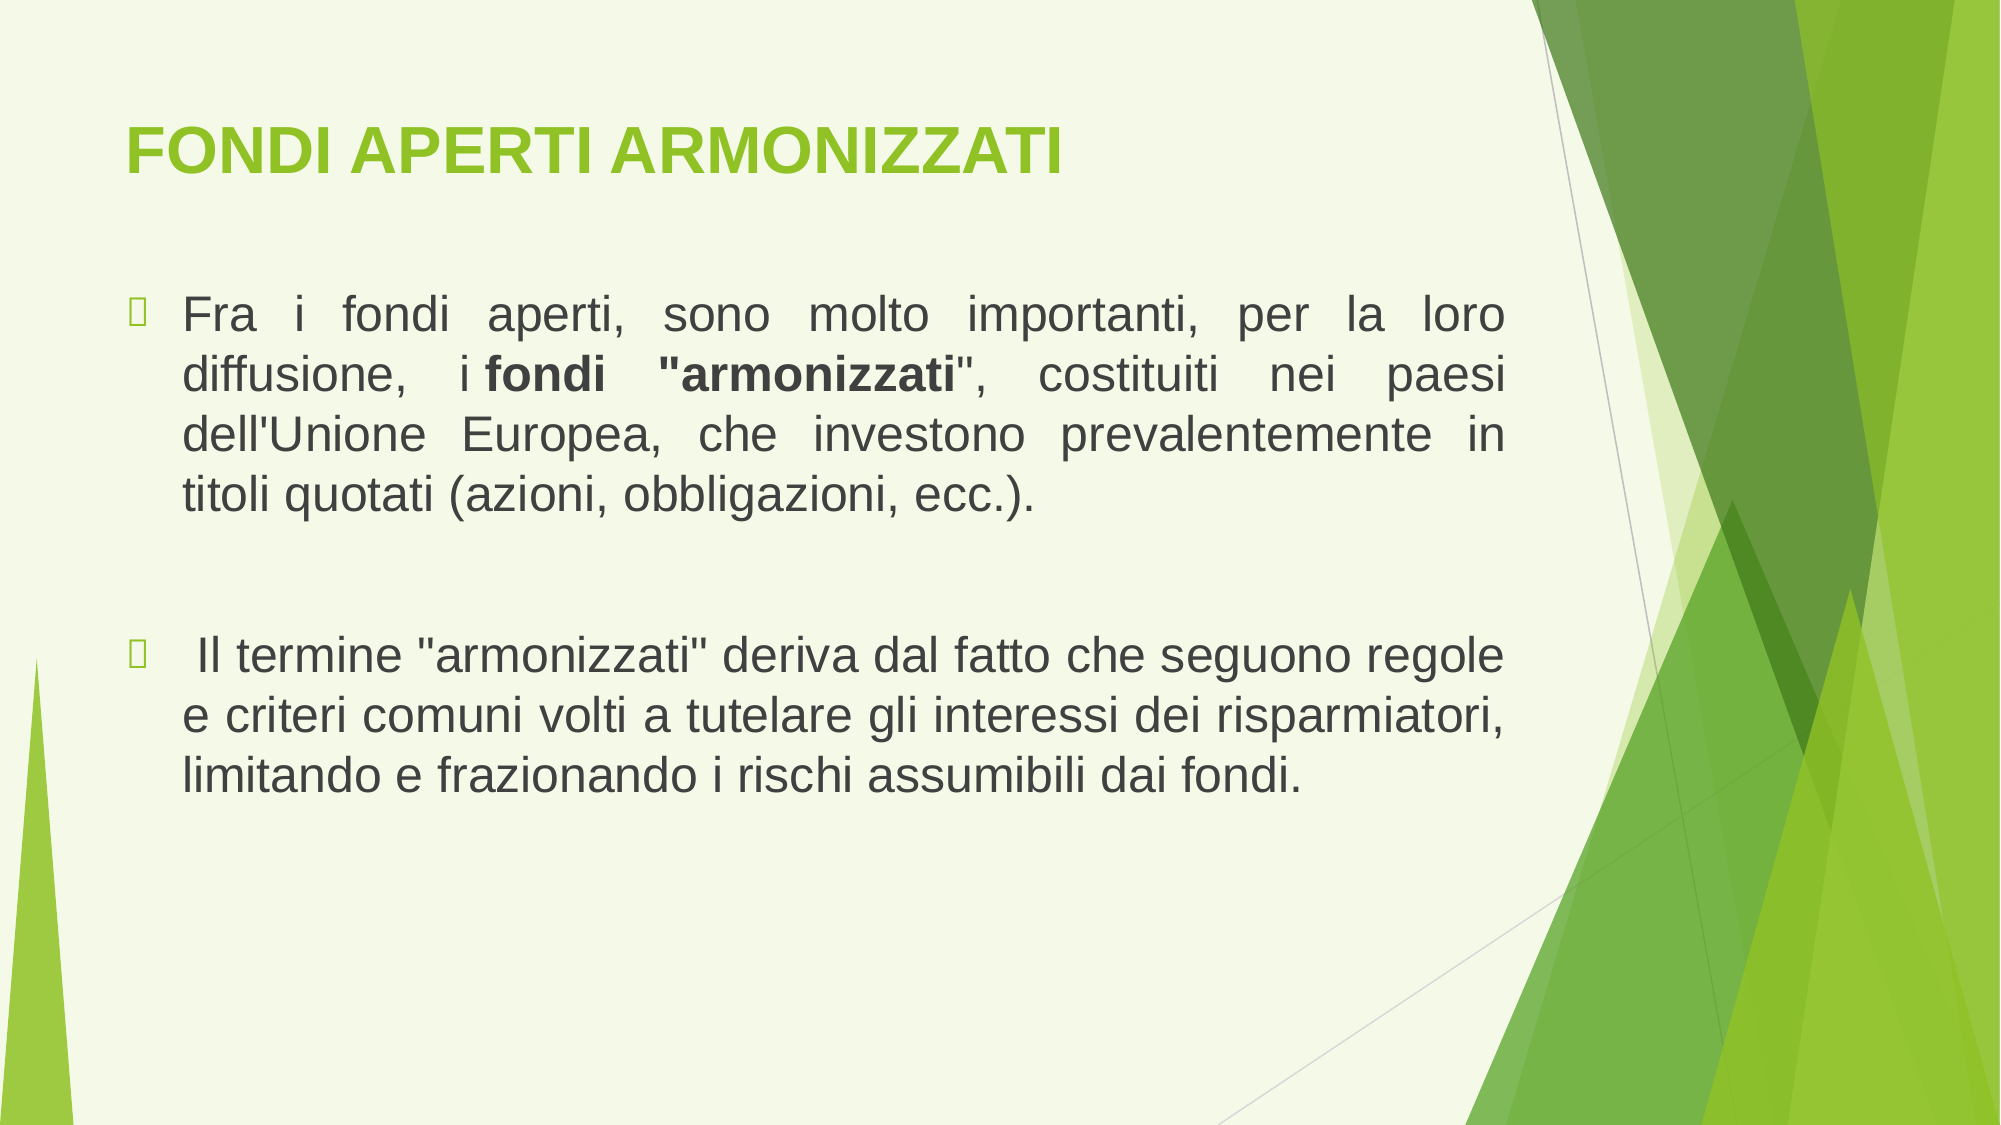

# FONDI APERTI ARMONIZZATI
Fra i fondi aperti, sono molto importanti, per la loro diffusione, i fondi "armonizzati", costituiti nei paesi dell'Unione Europea, che investono prevalentemente in titoli quotati (azioni, obbligazioni, ecc.).
 Il termine "armonizzati" deriva dal fatto che seguono regole e criteri comuni volti a tutelare gli interessi dei risparmiatori, limitando e frazionando i rischi assumibili dai fondi.